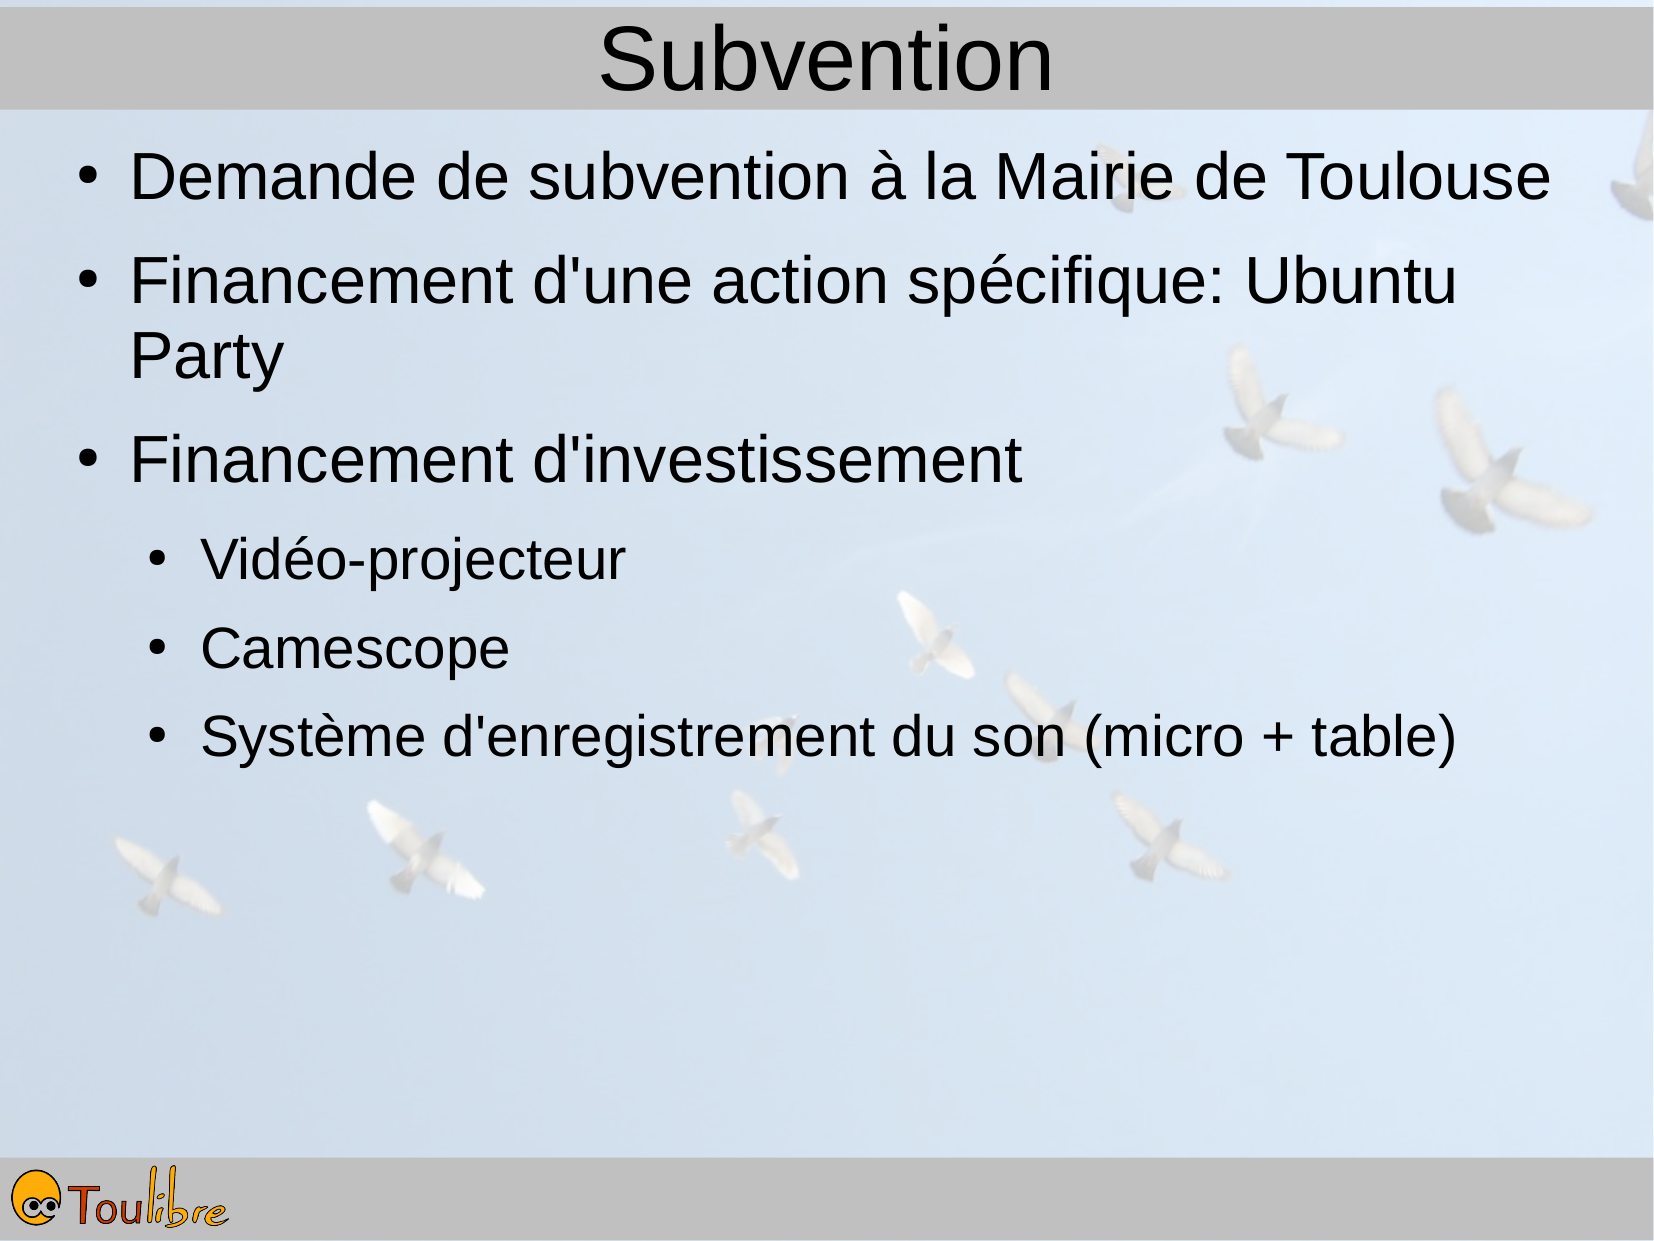

# Subvention
Demande de subvention à la Mairie de Toulouse
Financement d'une action spécifique: Ubuntu Party
Financement d'investissement
Vidéo-projecteur
Camescope
Système d'enregistrement du son (micro + table)